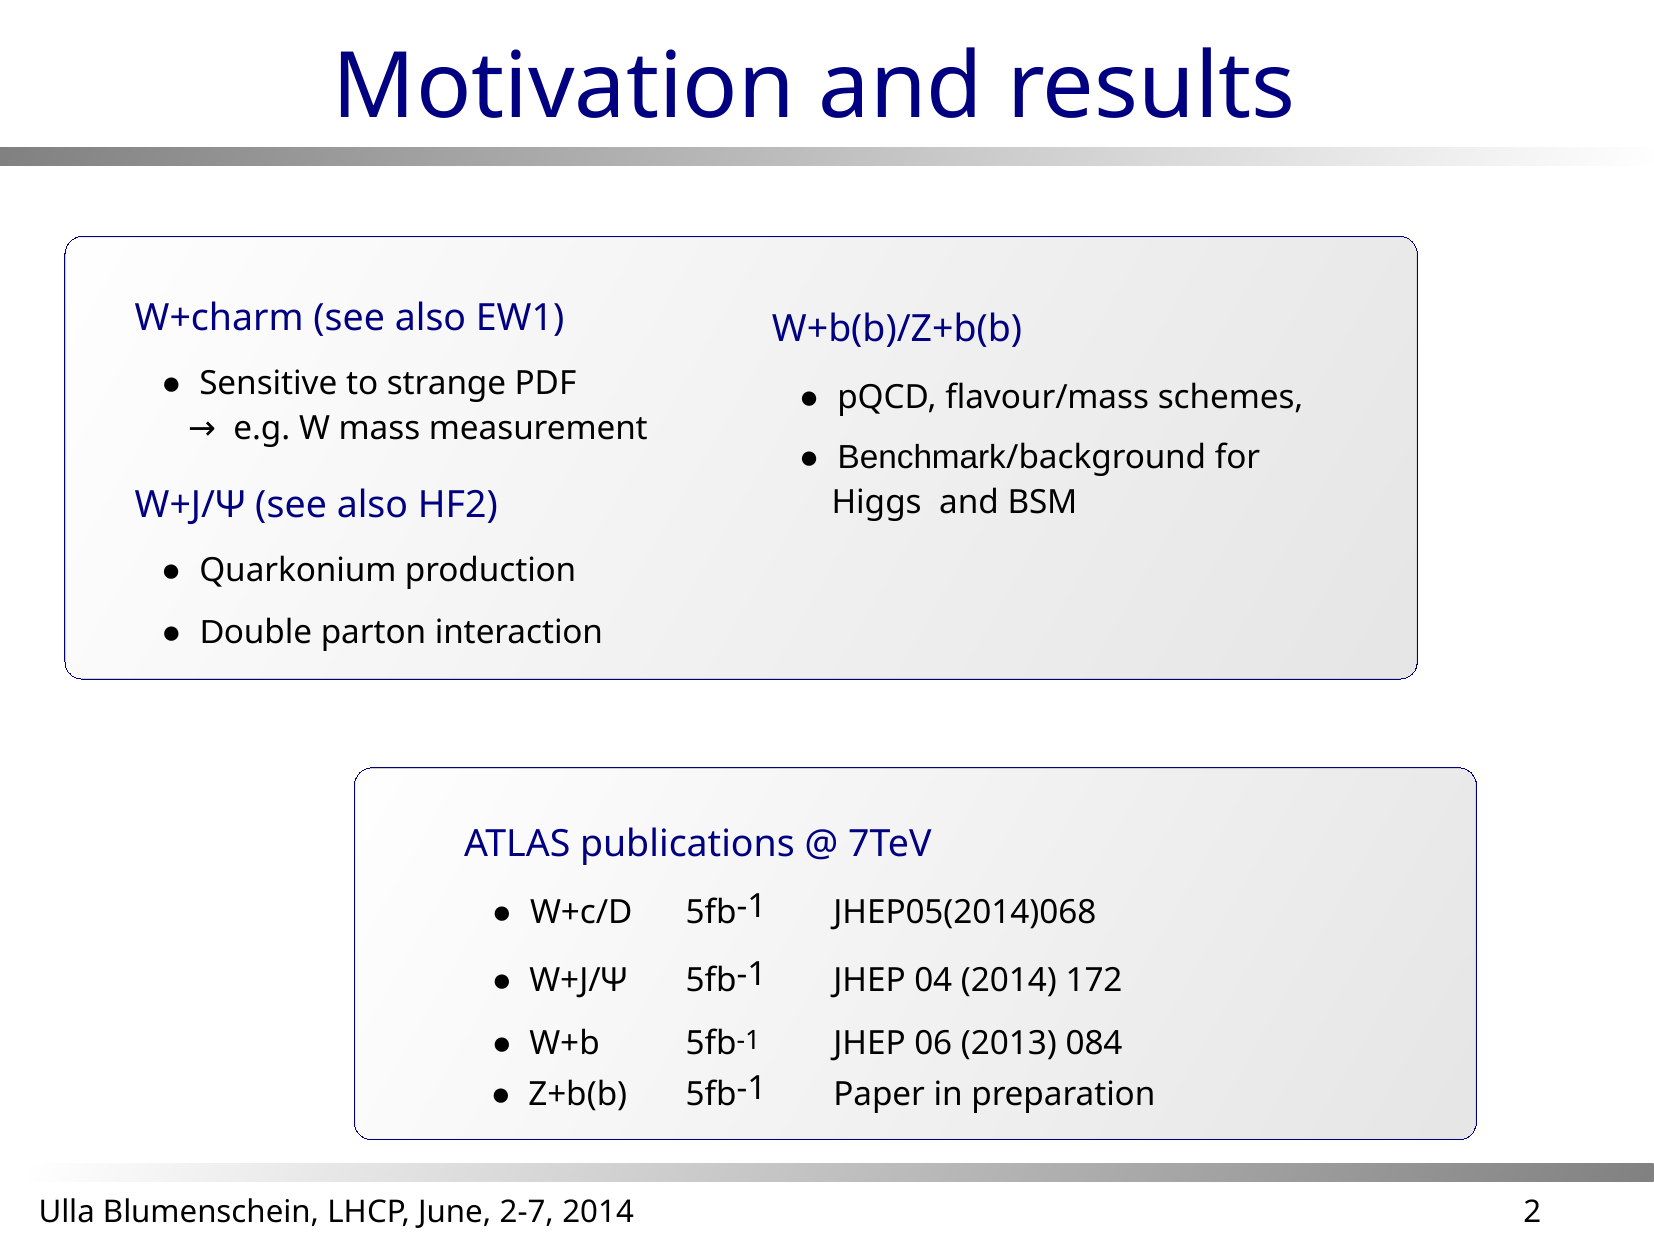

# Motivation and results
 W+charm (see also EW1)
 ● Sensitive to strange PDF
 → e.g. W mass measurement
 W+J/Ψ (see also HF2)
 ● Quarkonium production
 ● Double parton interaction
 W+b(b)/Z+b(b)
 ● pQCD, flavour/mass schemes,
 ● Benchmark/background for
 Higgs and BSM
ATLAS publications @ 7TeV
 ● W+c/D 	5fb-1 	JHEP05(2014)068
 ● W+J/Ψ	5fb-1 	JHEP 04 (2014) 172
 ● W+b 	5fb-1 	JHEP 06 (2013) 084
 ● Z+b(b) 	5fb-1 	Paper in preparation
Ulla Blumenschein, LHCP, June, 2-7, 2014 2